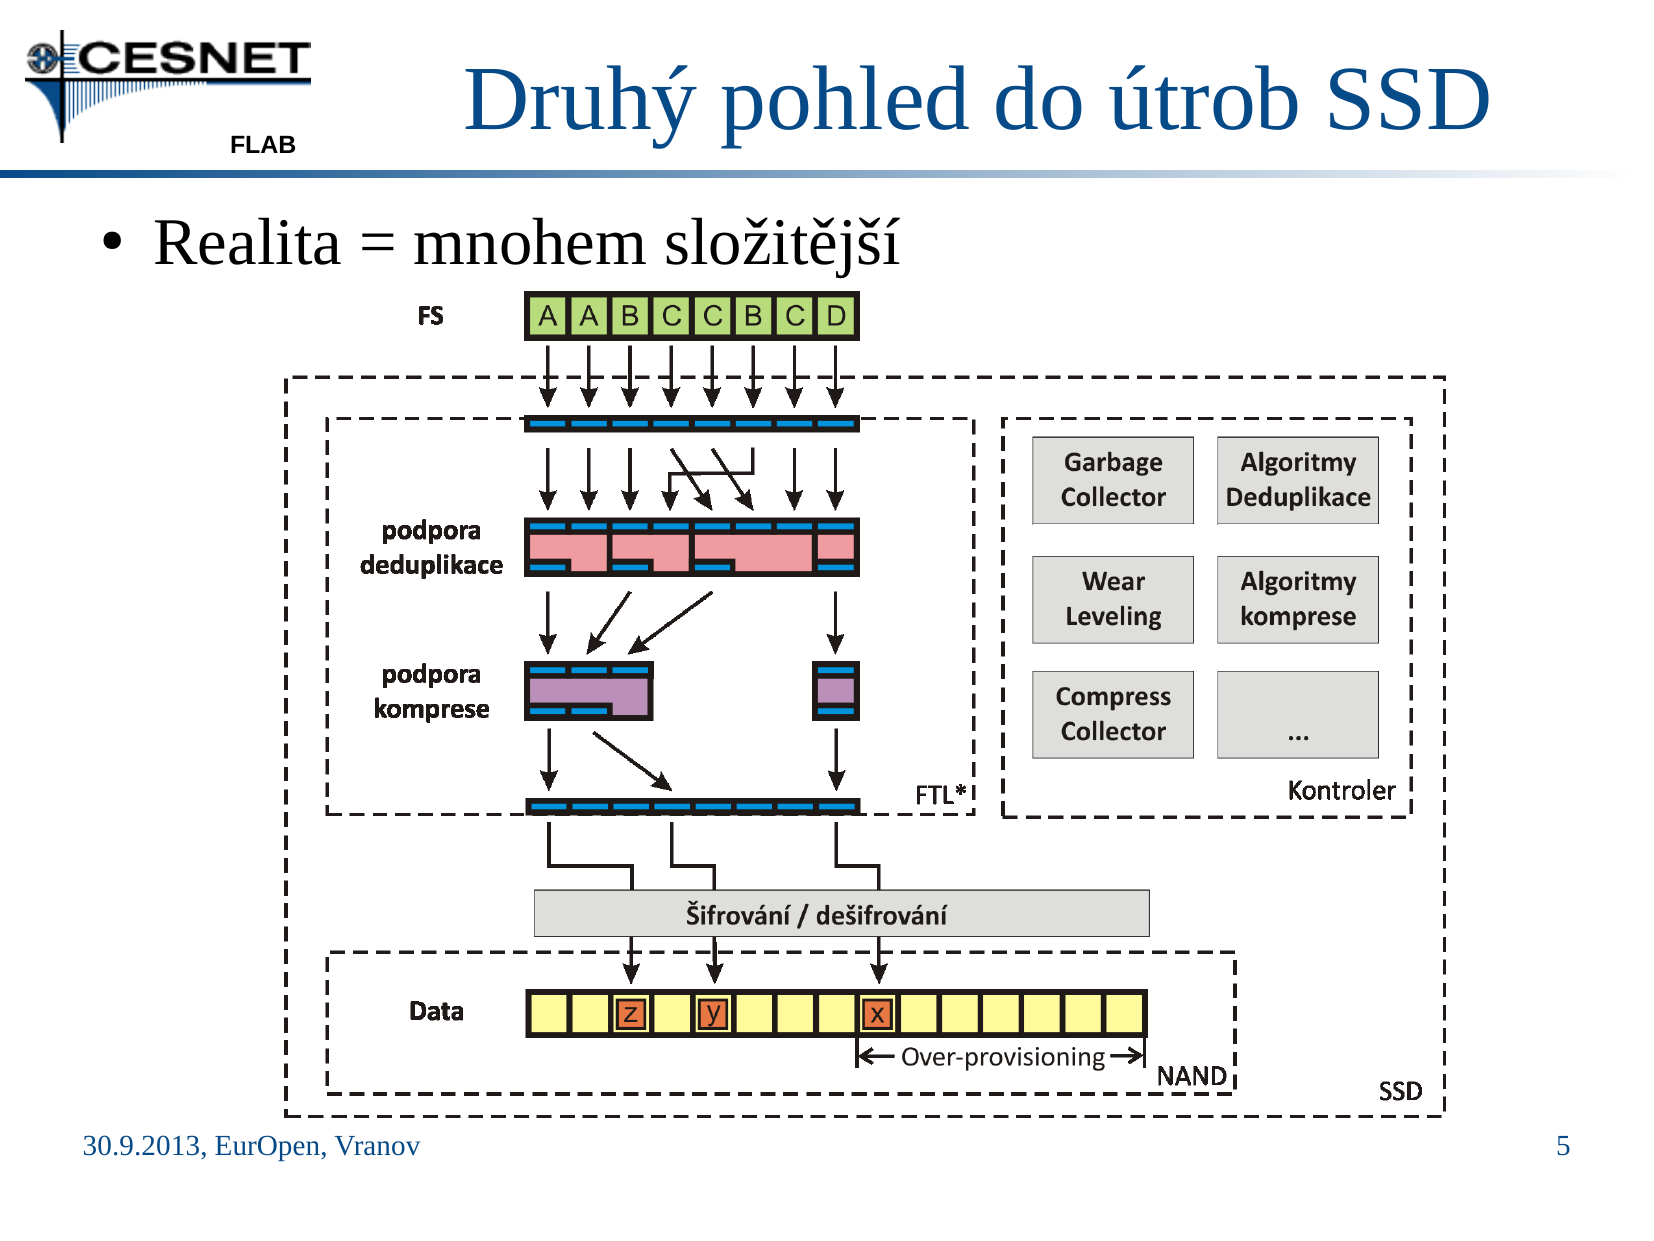

# Druhý pohled do útrob SSD
Realita = mnohem složitější
30.9.2013, EurOpen, Vranov
5